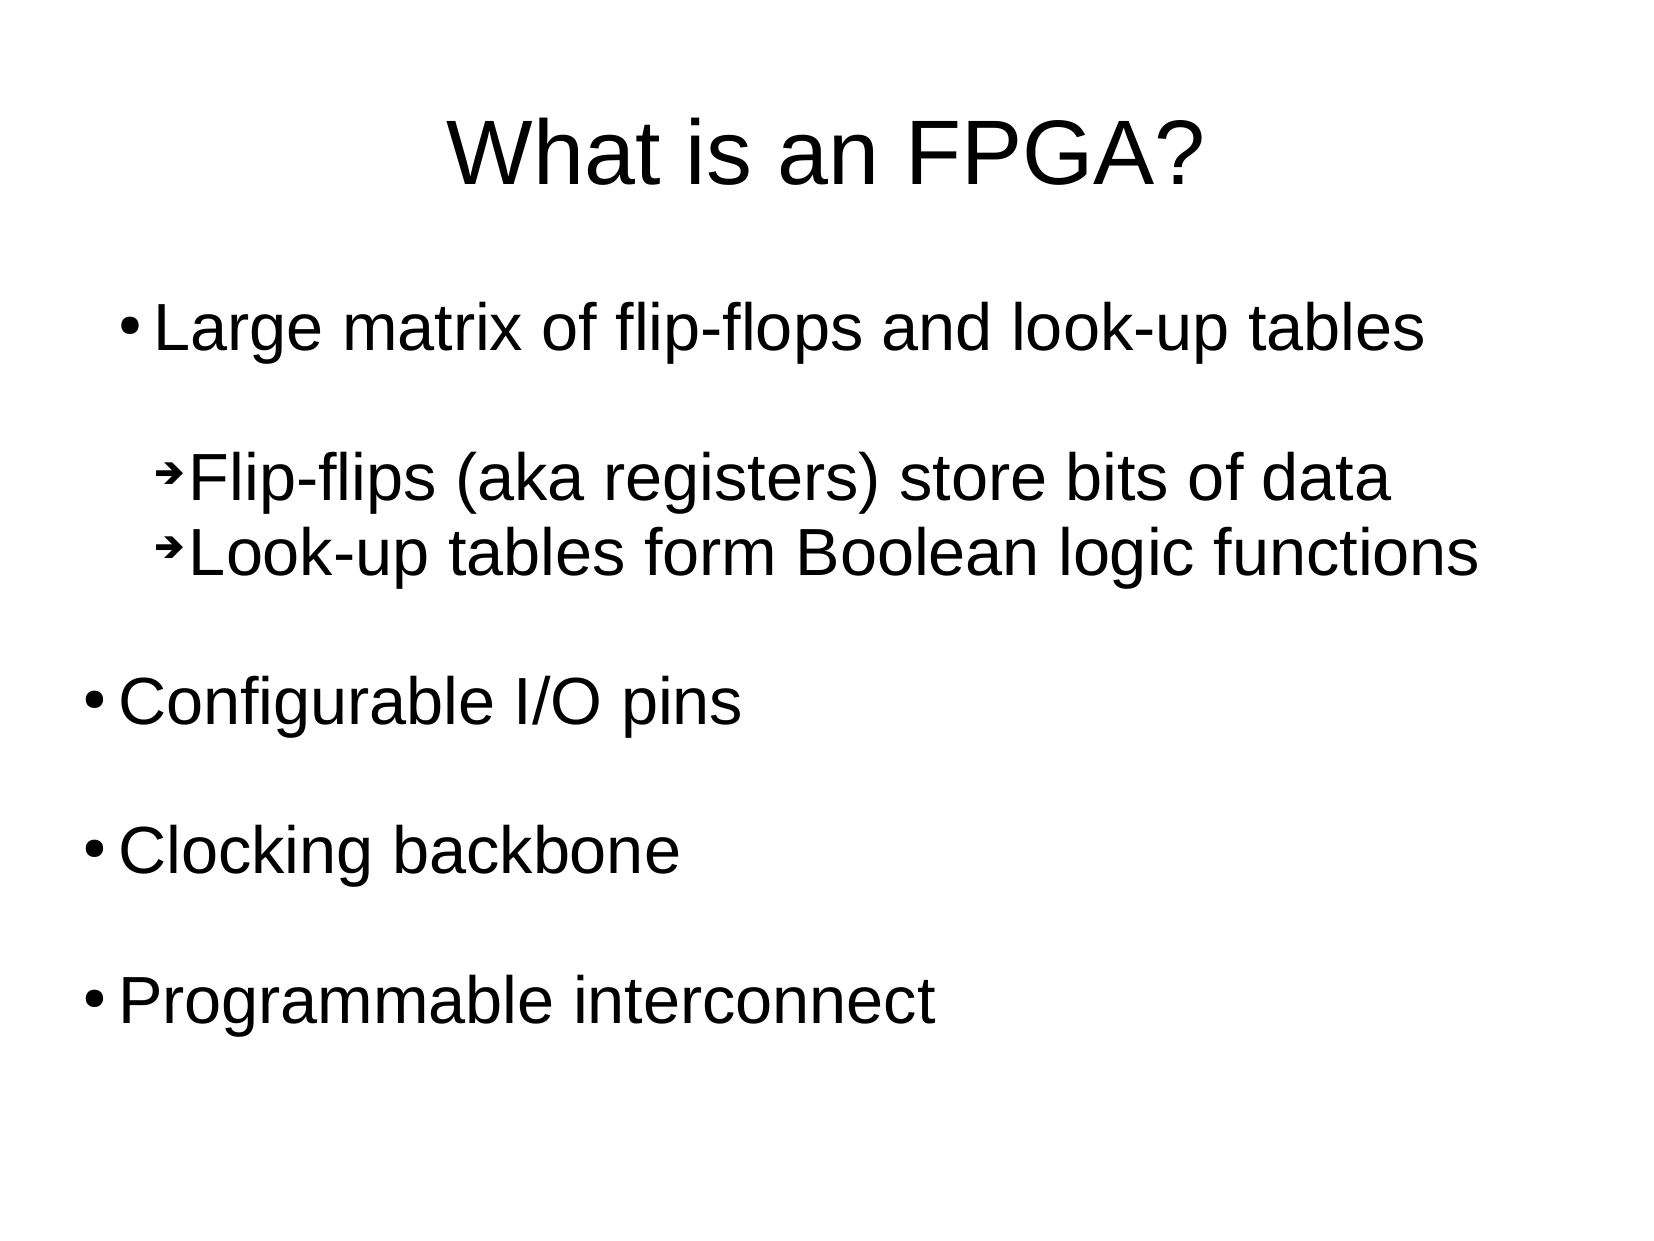

# What is an FPGA?
Large matrix of flip-flops and look-up tables
Flip-flips (aka registers) store bits of data
Look-up tables form Boolean logic functions
Configurable I/O pins
Clocking backbone
Programmable interconnect